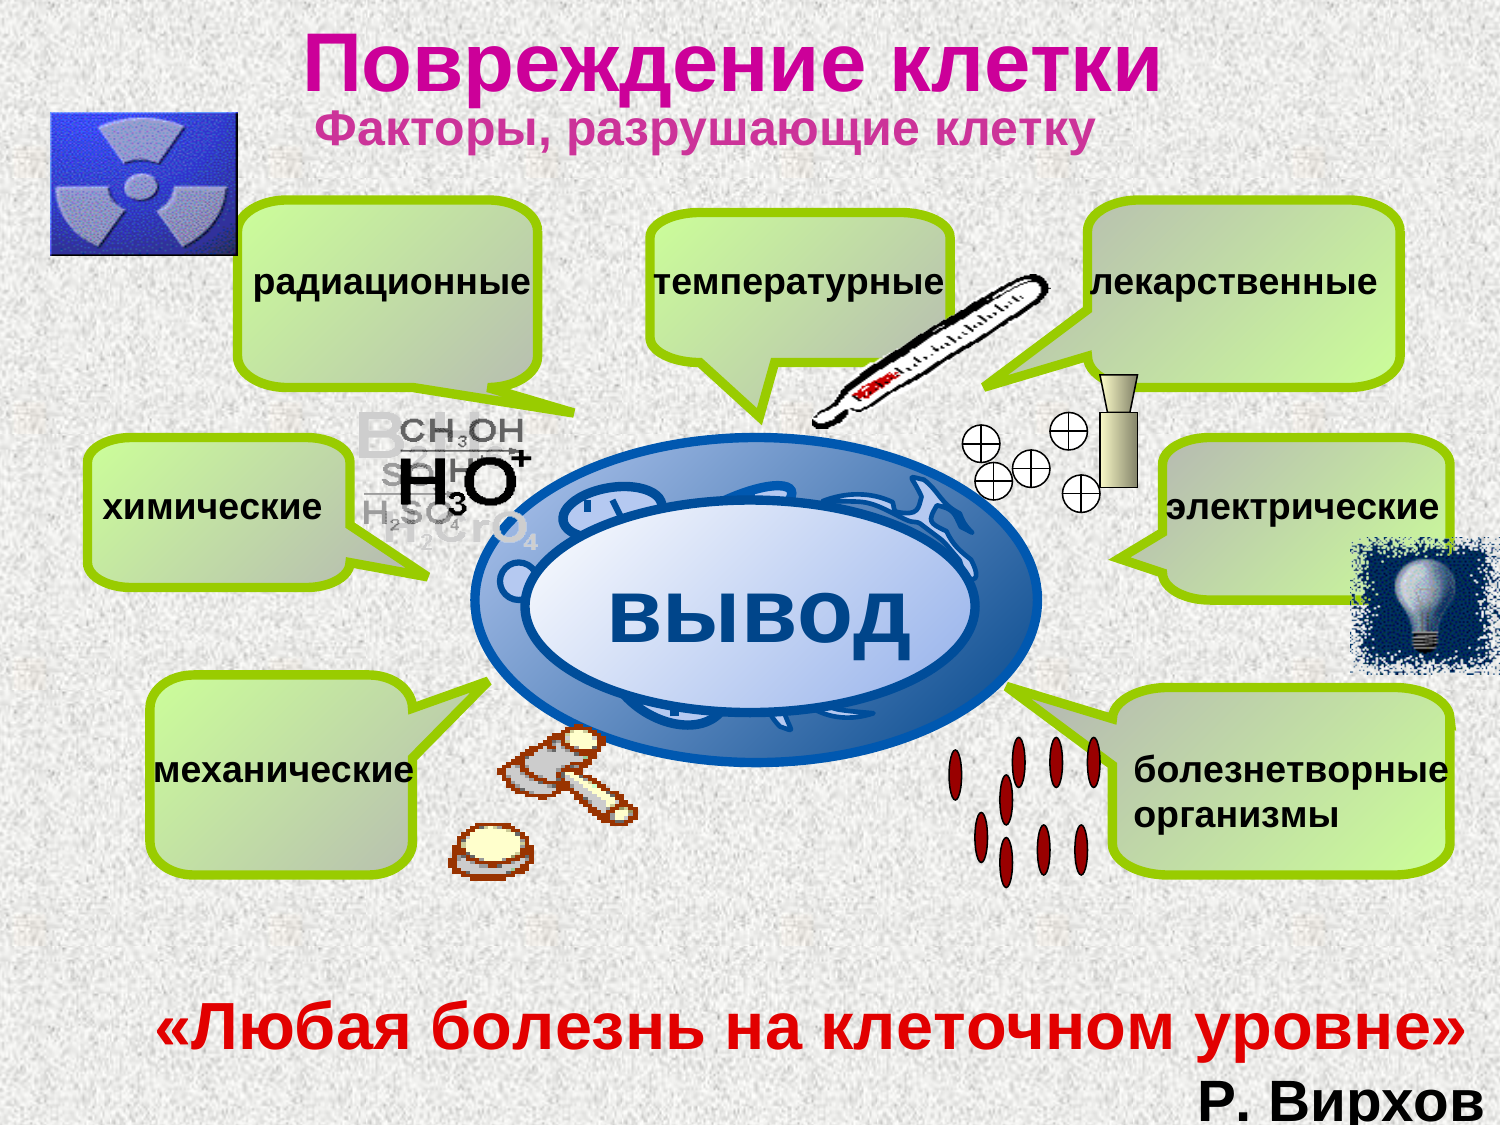

Повреждение клетки
Факторы, разрушающие клетку
радиационные
температурные
лекарственные
химические
электрические
вывод
механические
болезнетворные
организмы
«Любая болезнь на клеточном уровне»
Р. Вирхов